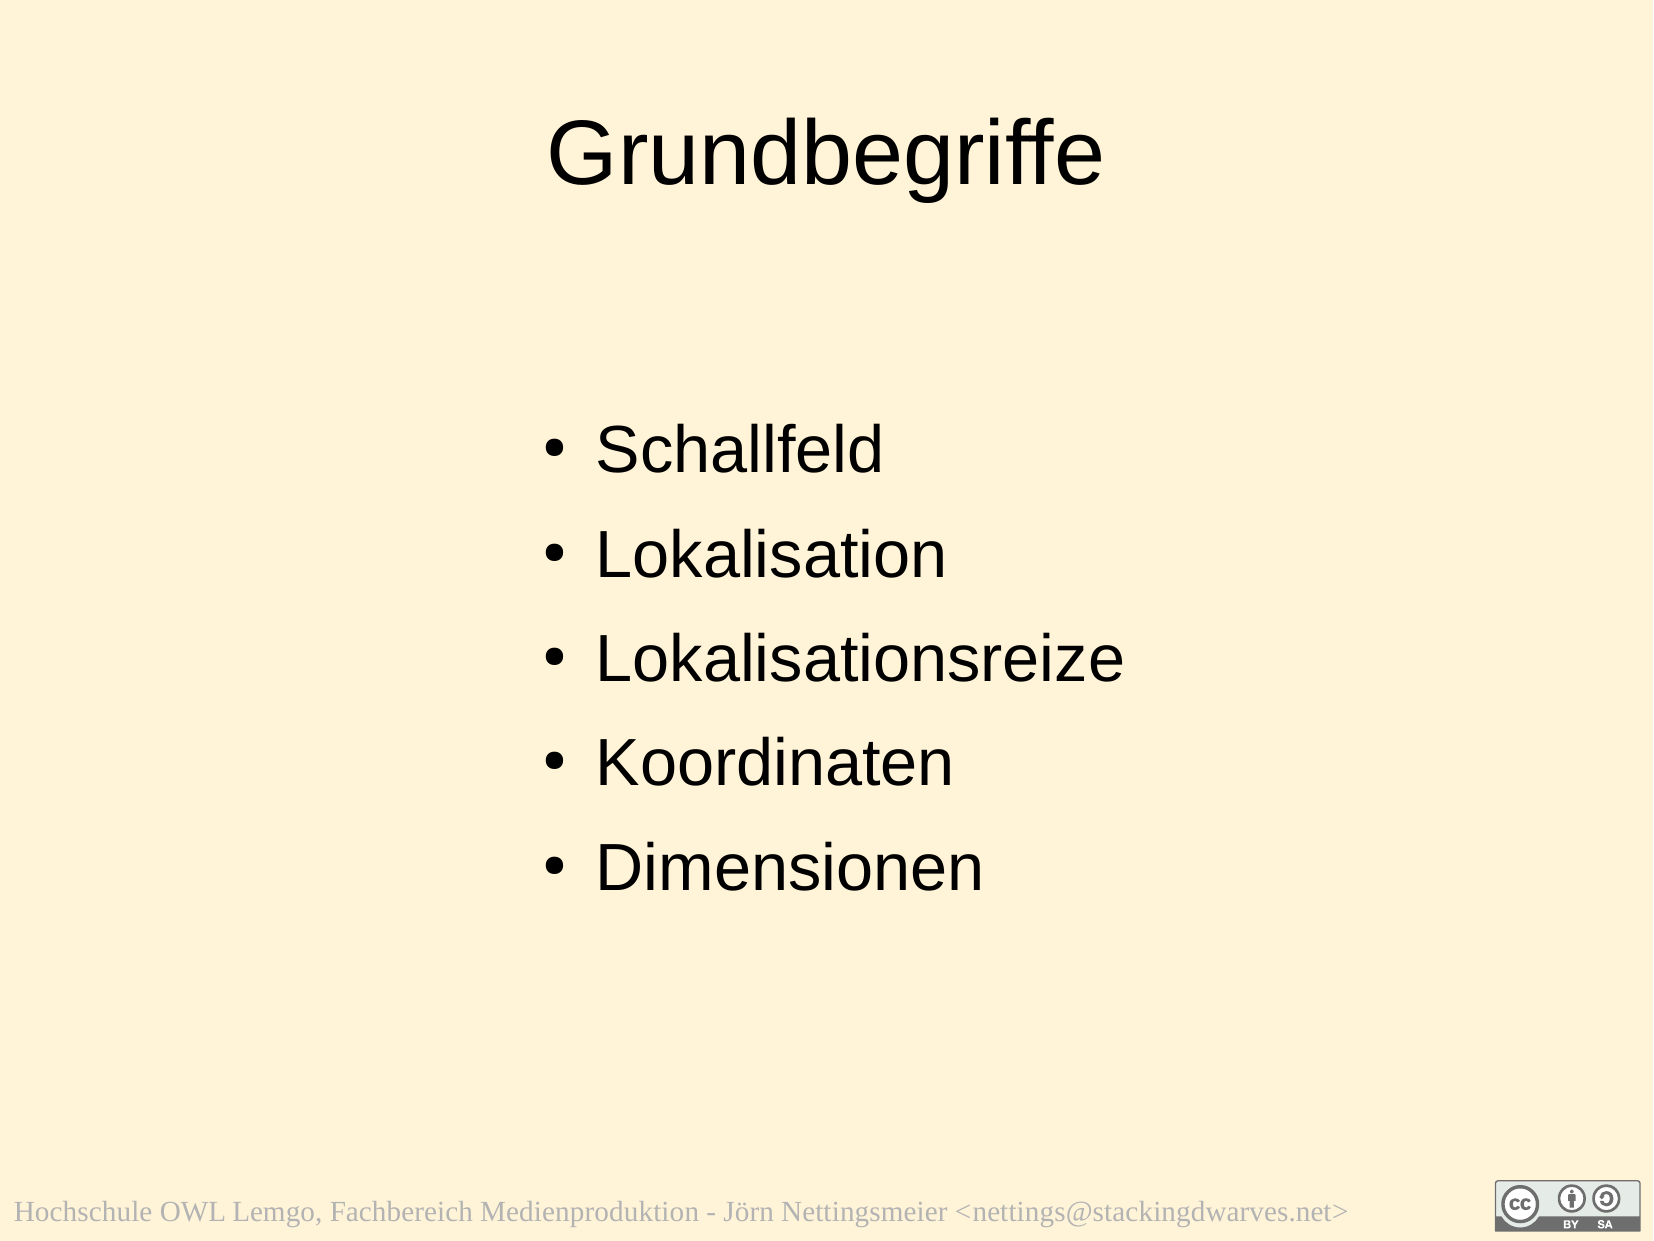

# Grundbegriffe
Schallfeld
Lokalisation
Lokalisationsreize
Koordinaten
Dimensionen